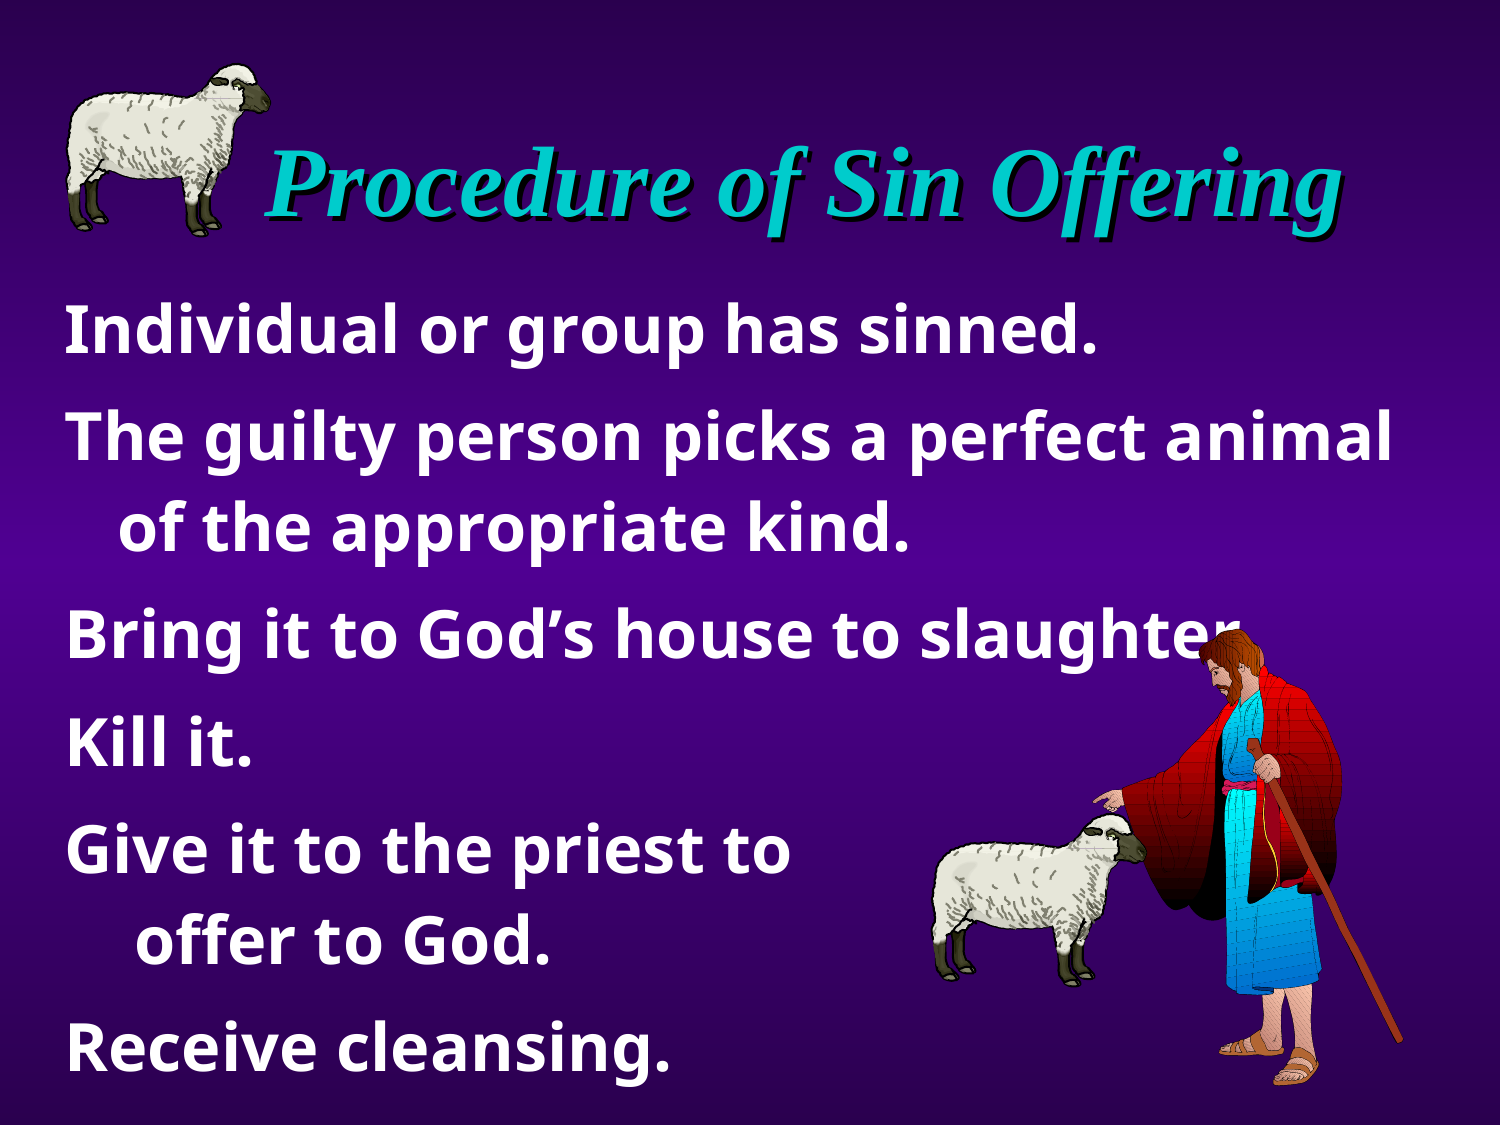

# Procedure of Sin Offering
Individual or group has sinned.
The guilty person picks a perfect animal of the appropriate kind.
Bring it to God’s house to slaughter.
Kill it.
Give it to the priest to
 offer to God.
Receive cleansing.